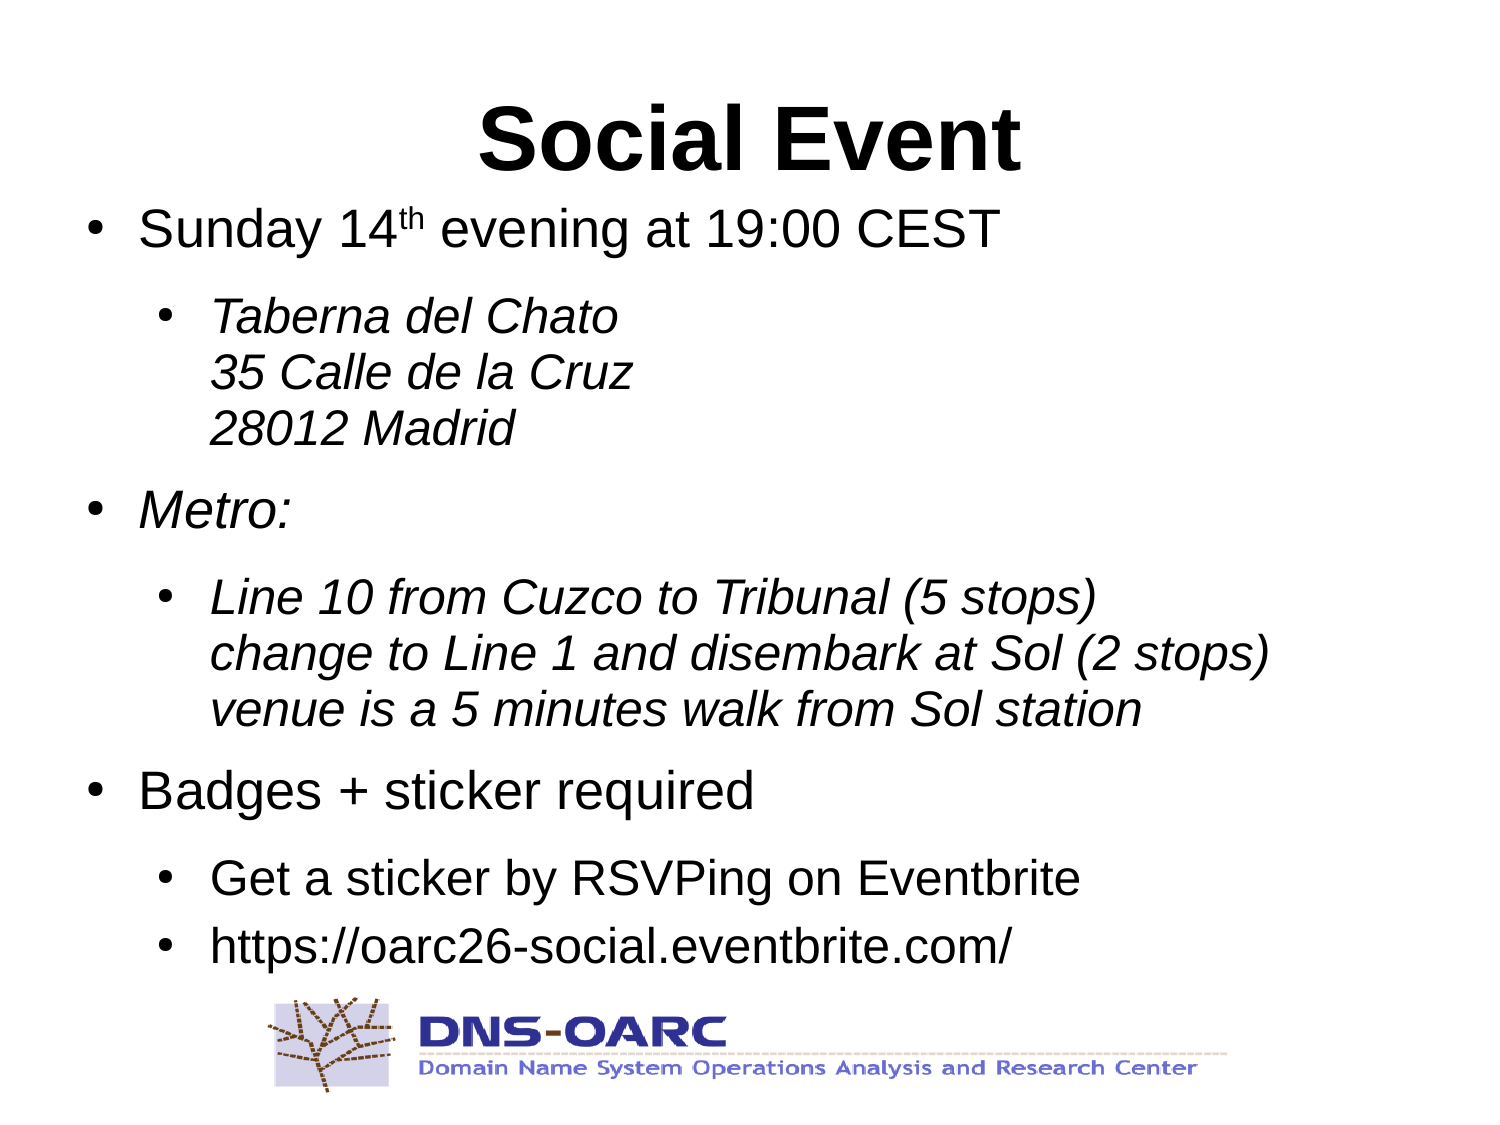

# Social Event
Sunday 14th evening at 19:00 CEST
Taberna del Chato
35 Calle de la Cruz
28012 Madrid
Metro:
Line 10 from Cuzco to Tribunal (5 stops)
change to Line 1 and disembark at Sol (2 stops)
venue is a 5 minutes walk from Sol station
Badges + sticker required
Get a sticker by RSVPing on Eventbrite
https://oarc26-social.eventbrite.com/